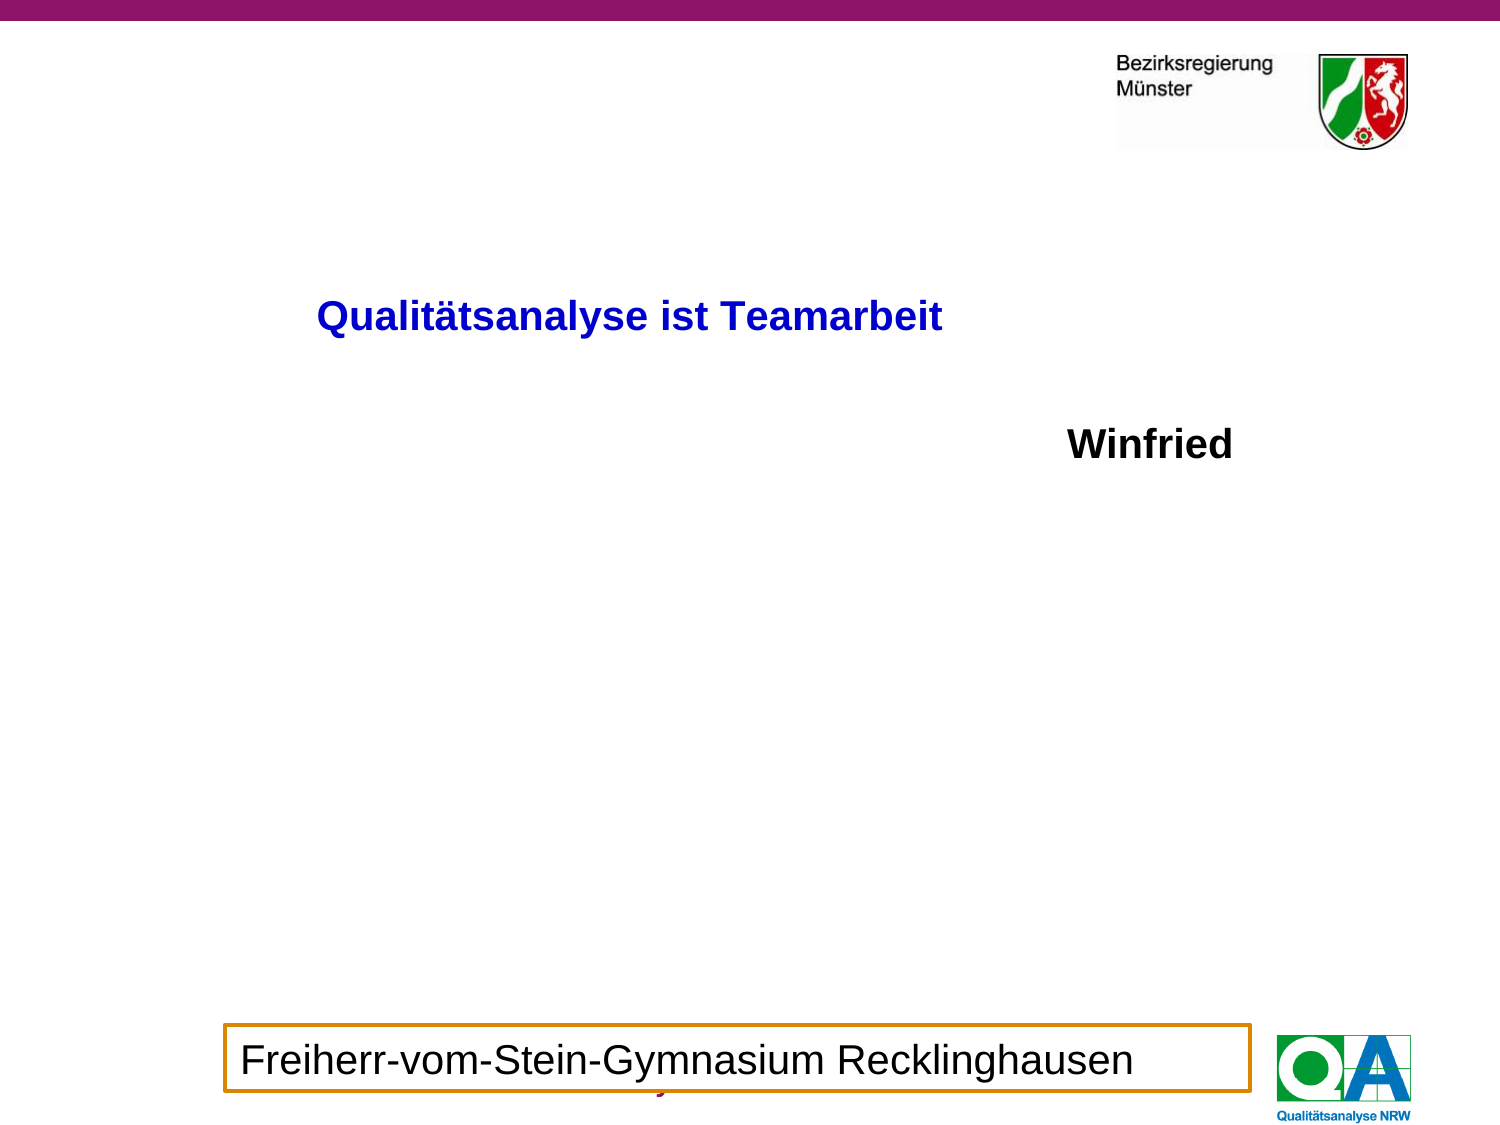

# Qualitätsanalyse ist Teamarbeit
Winfried Greber (Teamleitung)
Beate Schroeter (QP)
Frau Scholz
Katrin Ludowig-Gulik (PM)
Doris Wedi (VM)
Freiherr-vom-Stein-Gymnasium Recklinghausen